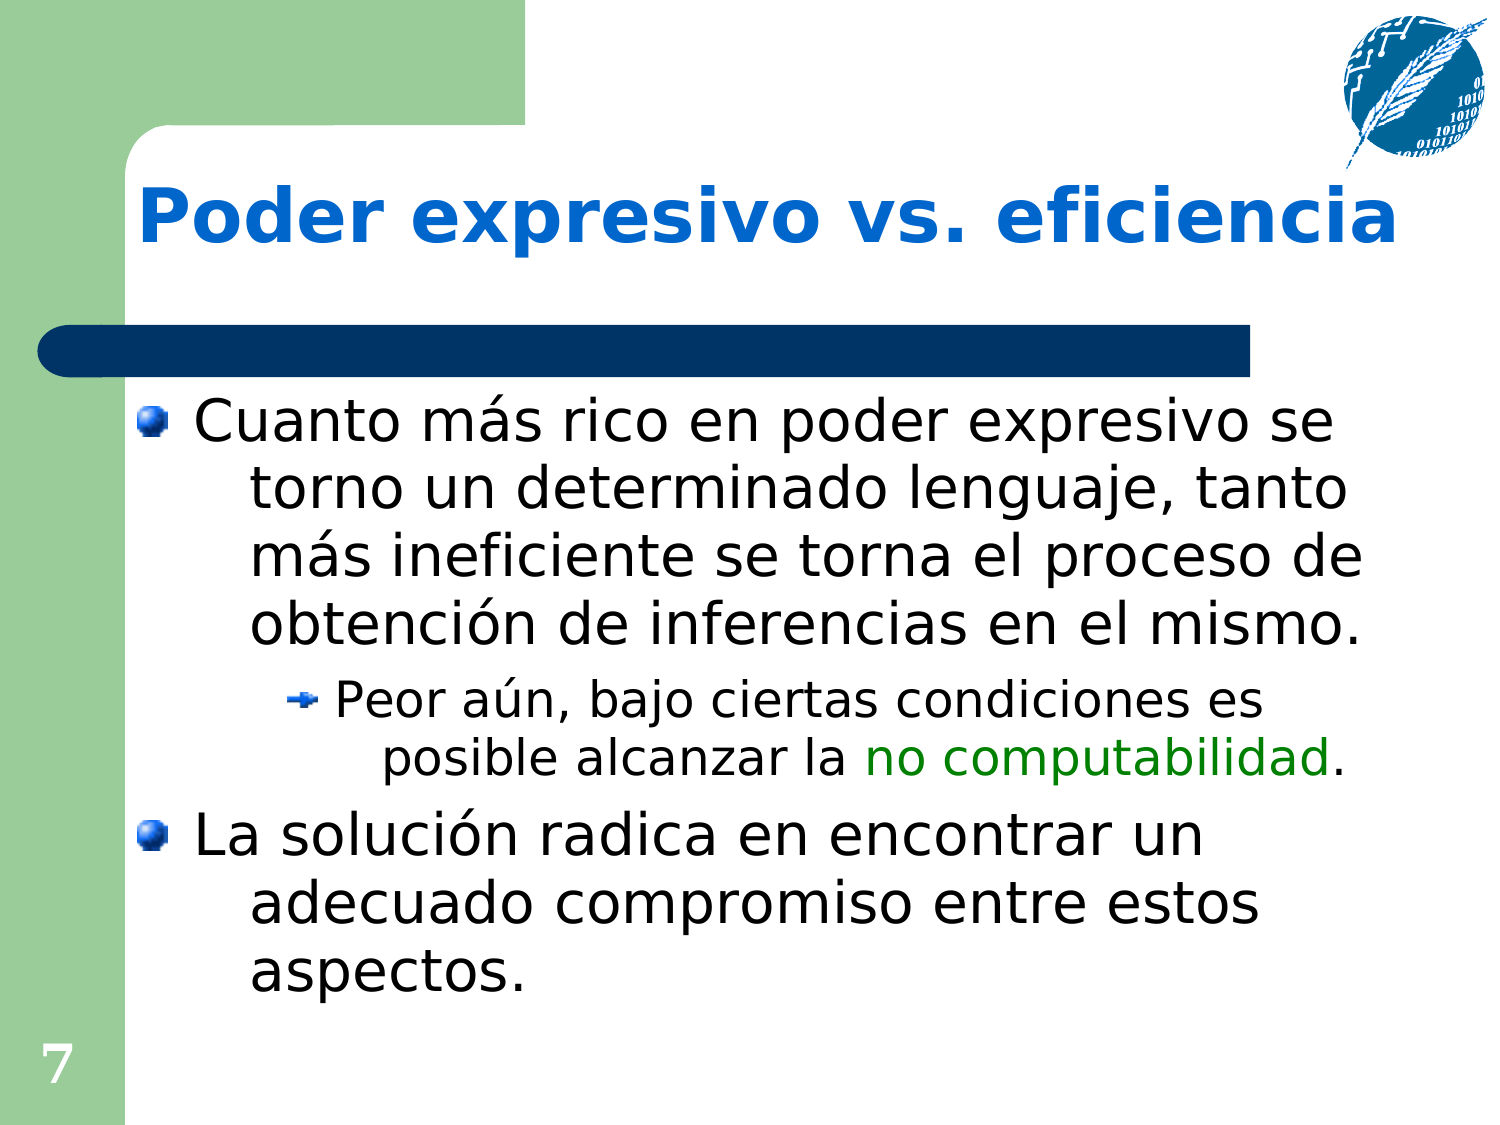

# Poder expresivo vs. eficiencia
Cuanto más rico en poder expresivo se torno un determinado lenguaje, tanto más ineficiente se torna el proceso de obtención de inferencias en el mismo.
Peor aún, bajo ciertas condiciones es posible alcanzar la no computabilidad.
La solución radica en encontrar un adecuado compromiso entre estos aspectos.
7